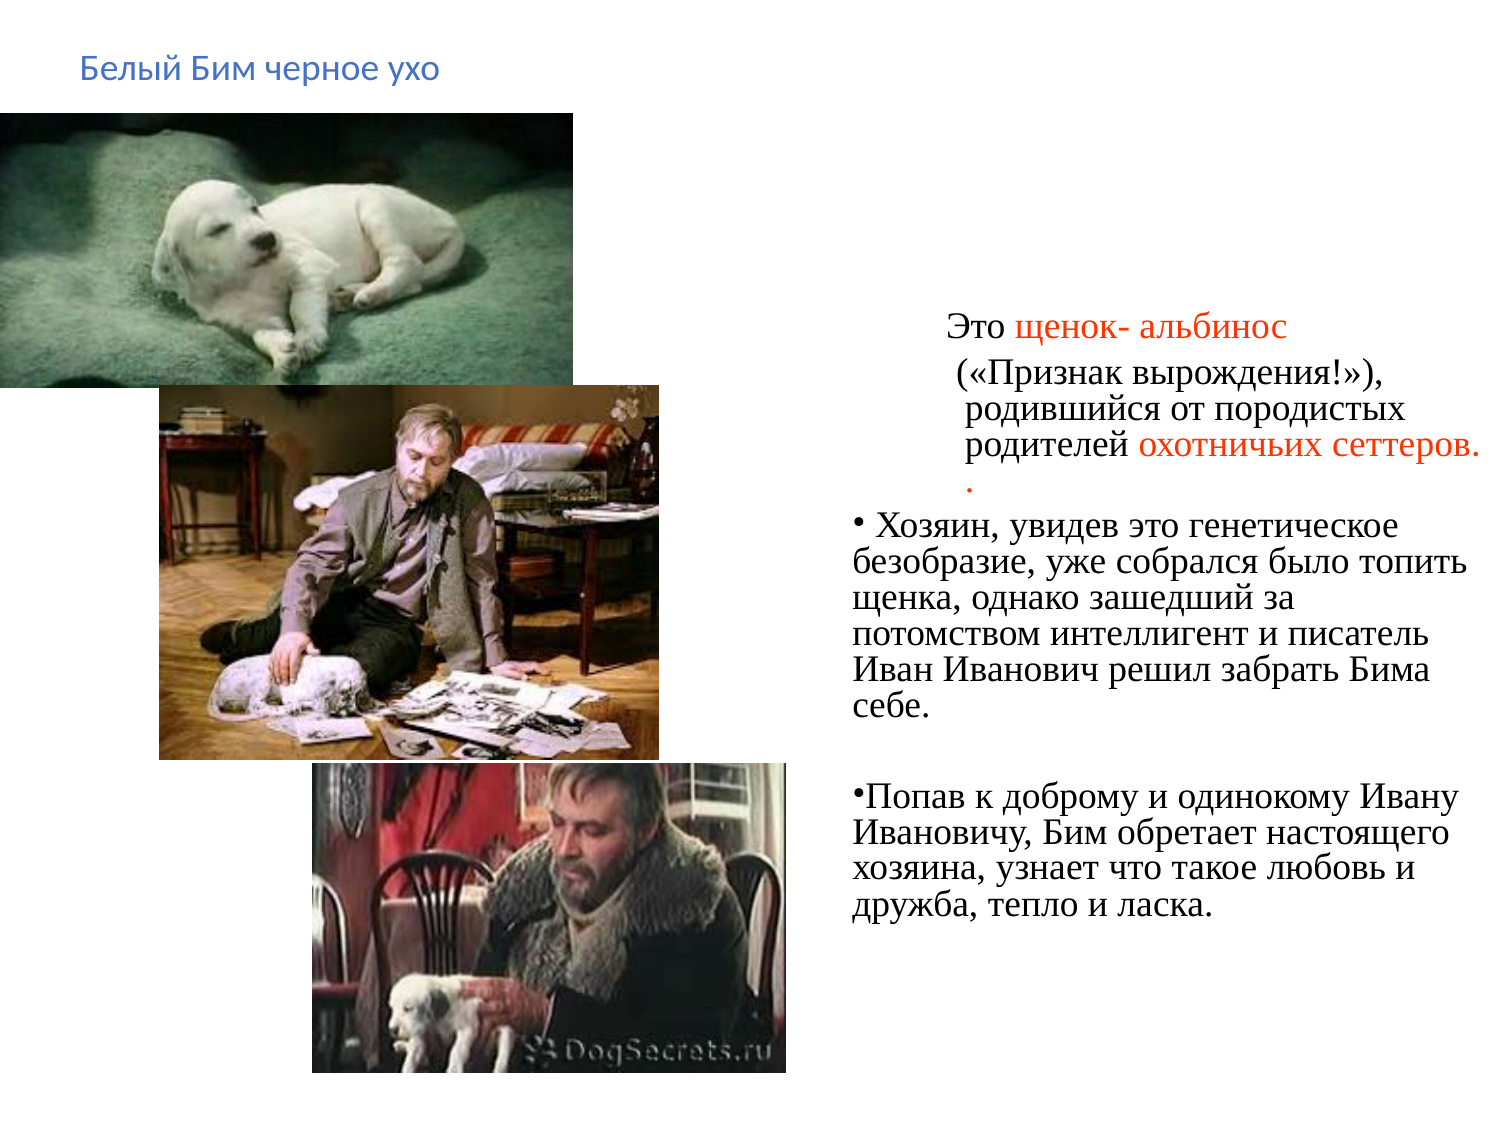

# Белый Бим черное ухо
 Это щенок- альбинос
 («Признак вырождения!»), родившийся от породистых родителей охотничьих сеттеров. .
 Хозяин, увидев это генетическое безобразие, уже собрался было топить щенка, однако зашедший за потомством интеллигент и писатель Иван Иванович решил забрать Бима себе.
Попав к доброму и одинокому Ивану Ивановичу, Бим обретает настоящего хозяина, узнает что такое любовь и дружба, тепло и ласка.